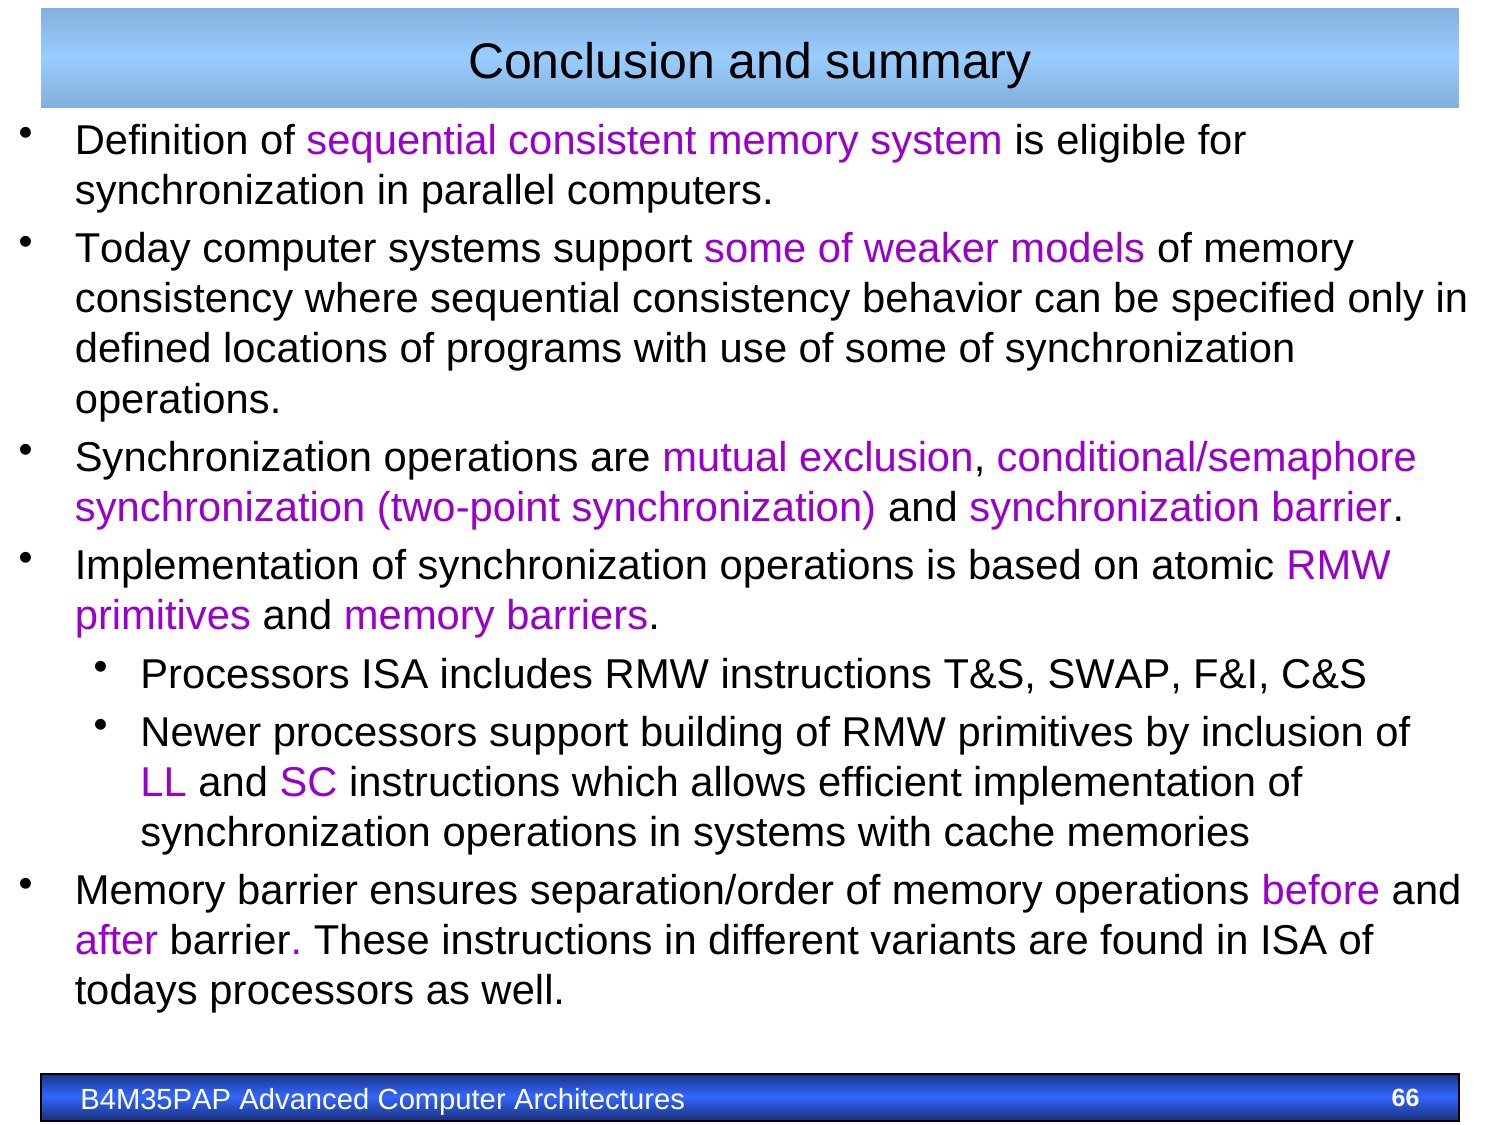

Conclusion and summary
# Definition of sequential consistent memory system is eligible for synchronization in parallel computers.
Today computer systems support some of weaker models of memory consistency where sequential consistency behavior can be specified only in defined locations of programs with use of some of synchronization operations.
Synchronization operations are mutual exclusion, conditional/semaphore synchronization (two-point synchronization) and synchronization barrier.
Implementation of synchronization operations is based on atomic RMW primitives and memory barriers.
Processors ISA includes RMW instructions T&S, SWAP, F&I, C&S
Newer processors support building of RMW primitives by inclusion of LL and SC instructions which allows efficient implementation of synchronization operations in systems with cache memories
Memory barrier ensures separation/order of memory operations before and after barrier. These instructions in different variants are found in ISA of todays processors as well.